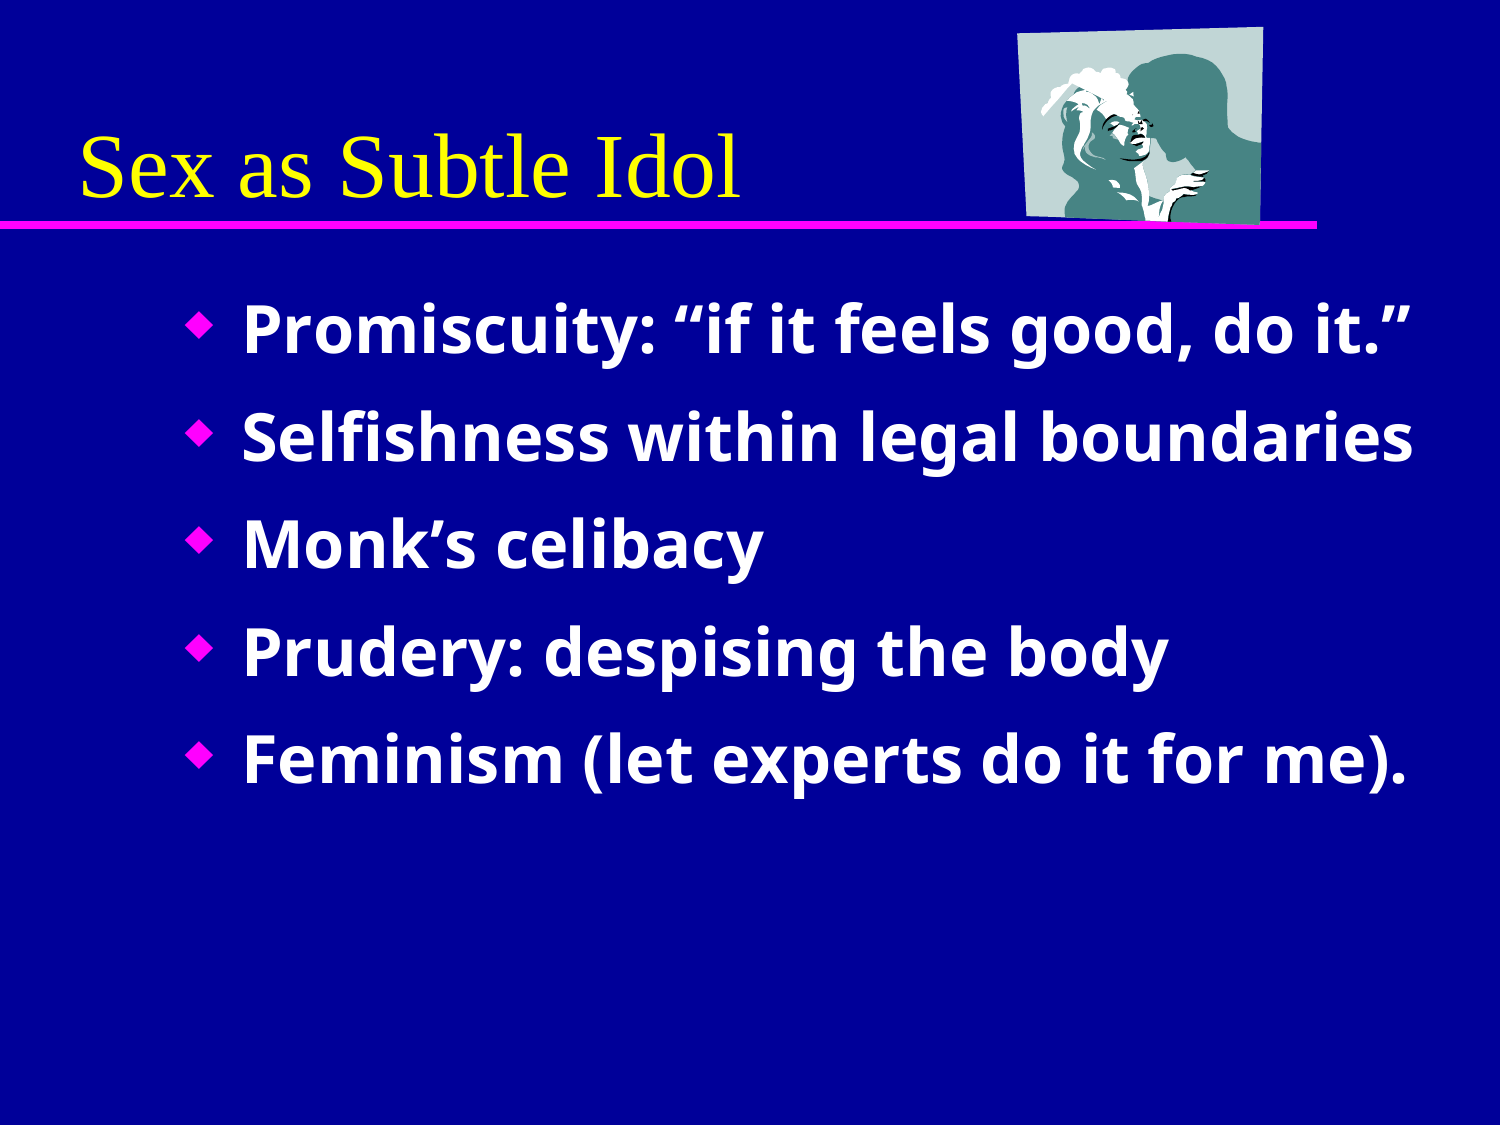

# Sex as Subtle Idol
Promiscuity: “if it feels good, do it.”
Selfishness within legal boundaries
Monk’s celibacy
Prudery: despising the body
Feminism (let experts do it for me).